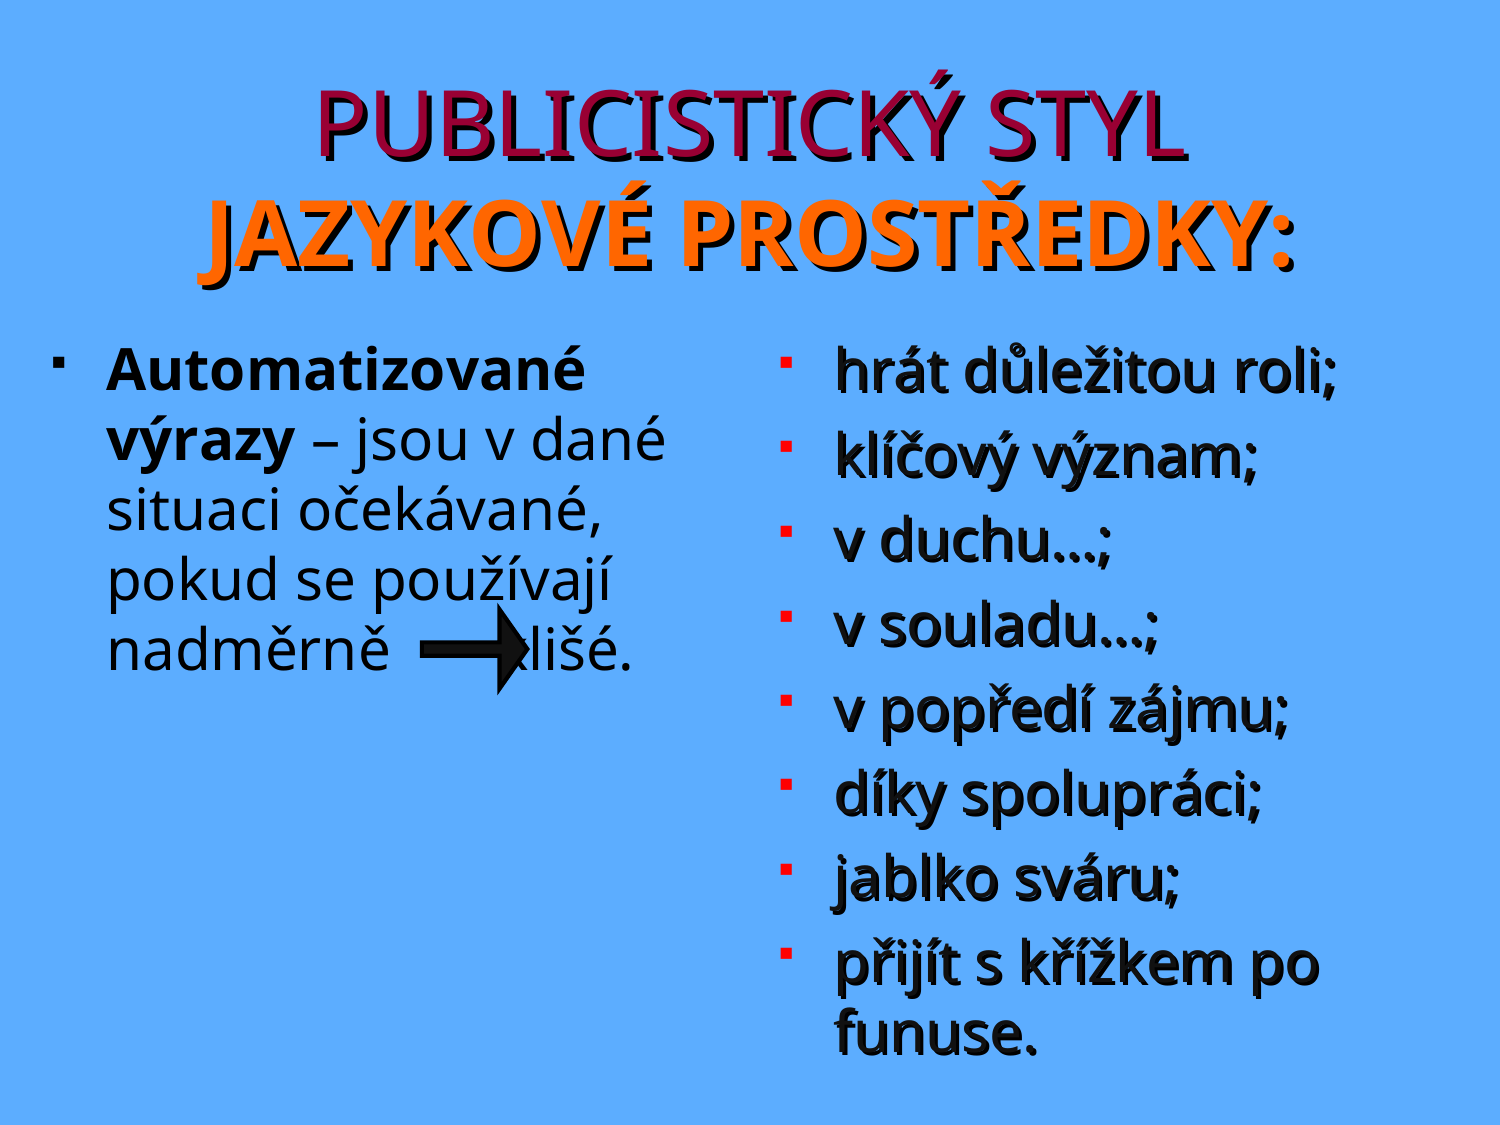

# PUBLICISTICKÝ STYL JAZYKOVÉ PROSTŘEDKY:
Automatizované výrazy – jsou v dané situaci očekávané, pokud se používají nadměrně klišé.
hrát důležitou roli;
klíčový význam;
v duchu…;
v souladu…;
v popředí zájmu;
díky spolupráci;
jablko sváru;
přijít s křížkem po funuse.